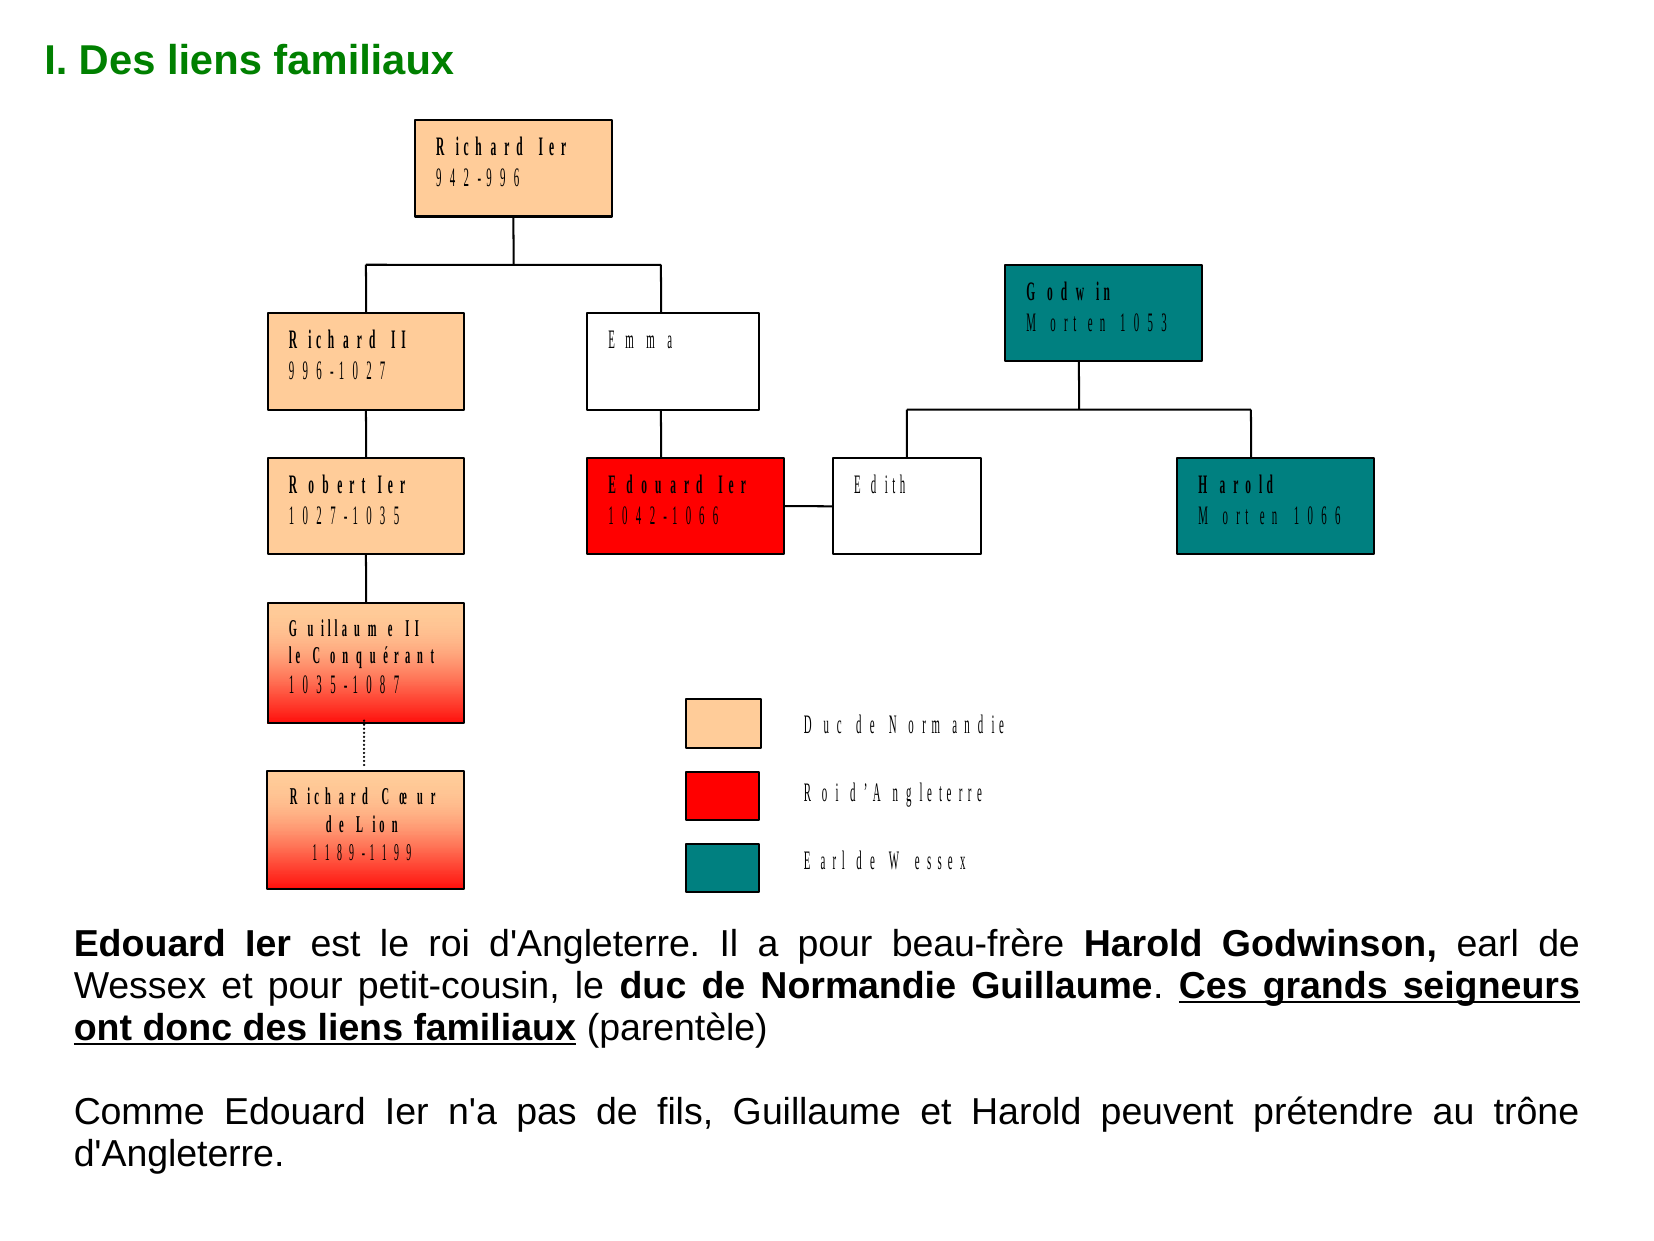

I. Des liens familiaux
Edouard Ier est le roi d'Angleterre. Il a pour beau-frère Harold Godwinson, earl de Wessex et pour petit-cousin, le duc de Normandie Guillaume. Ces grands seigneurs ont donc des liens familiaux (parentèle)
Comme Edouard Ier n'a pas de fils, Guillaume et Harold peuvent prétendre au trône d'Angleterre.